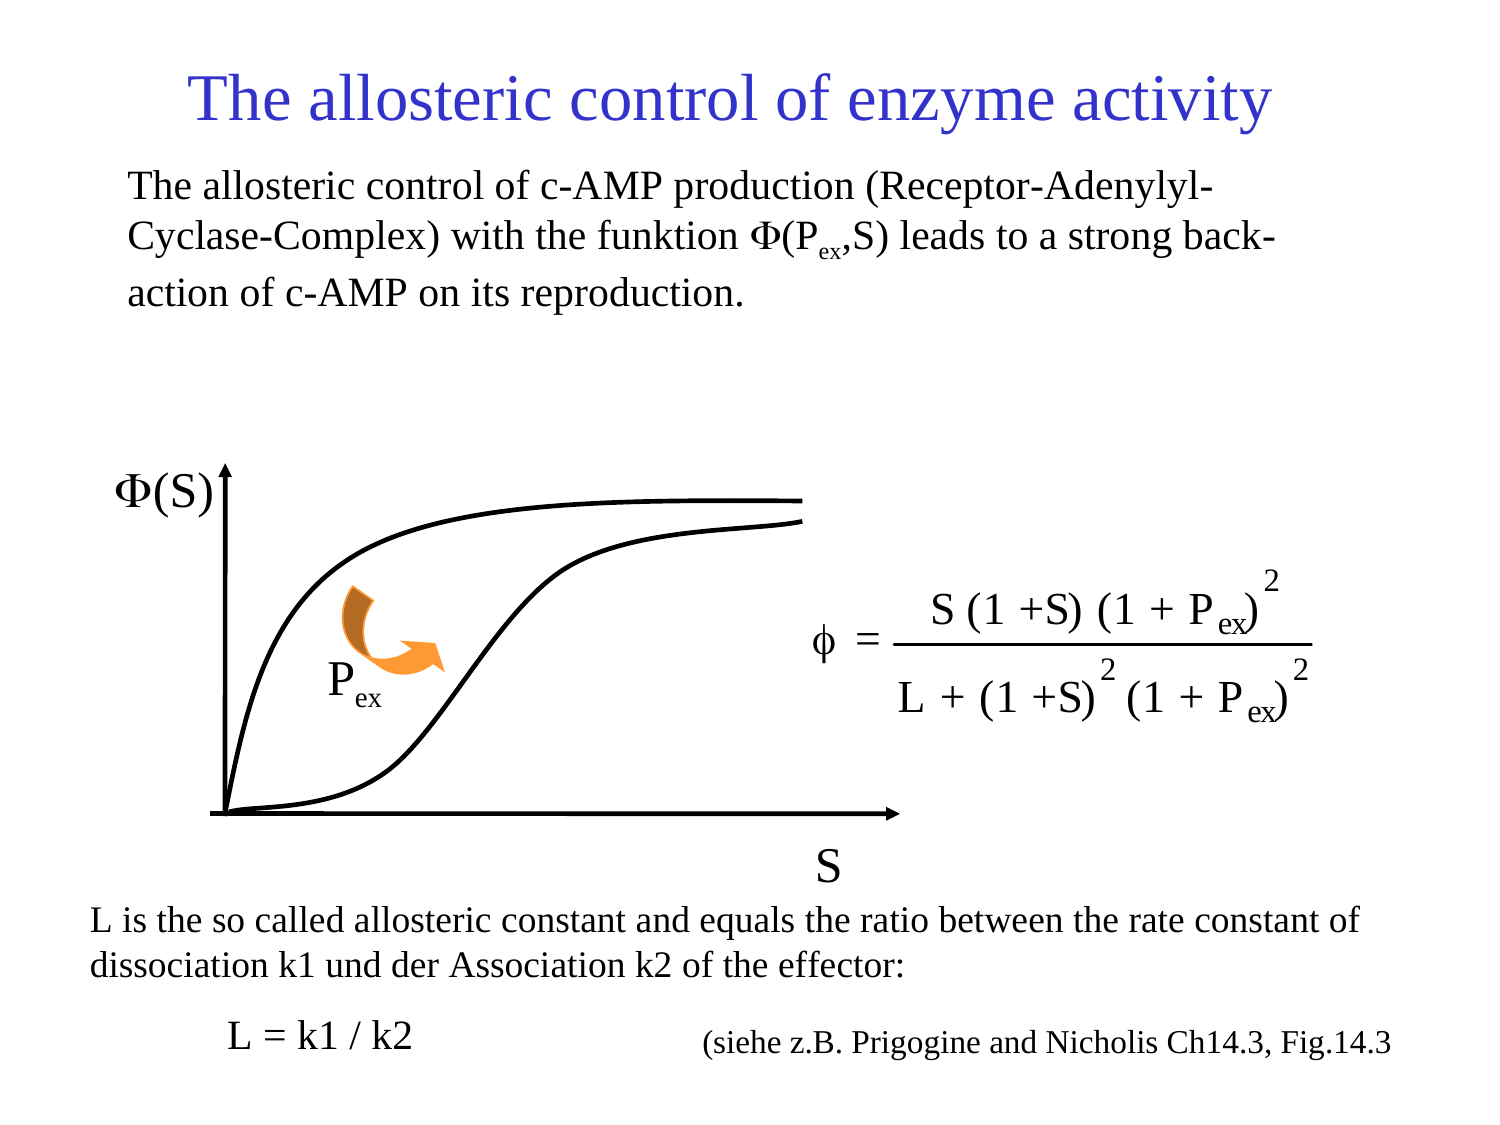

# The allosteric control of enzyme activity
The allosteric control of c-AMP production (Receptor-Adenylyl-Cyclase-Complex) with the funktion (Pex,S) leads to a strong back-action of c-AMP on its reproduction.
(S)
Pex
S
L is the so called allosteric constant and equals the ratio between the rate constant of dissociation k1 und der Association k2 of the effector:
L = k1 / k2
(siehe z.B. Prigogine and Nicholis Ch14.3, Fig.14.3